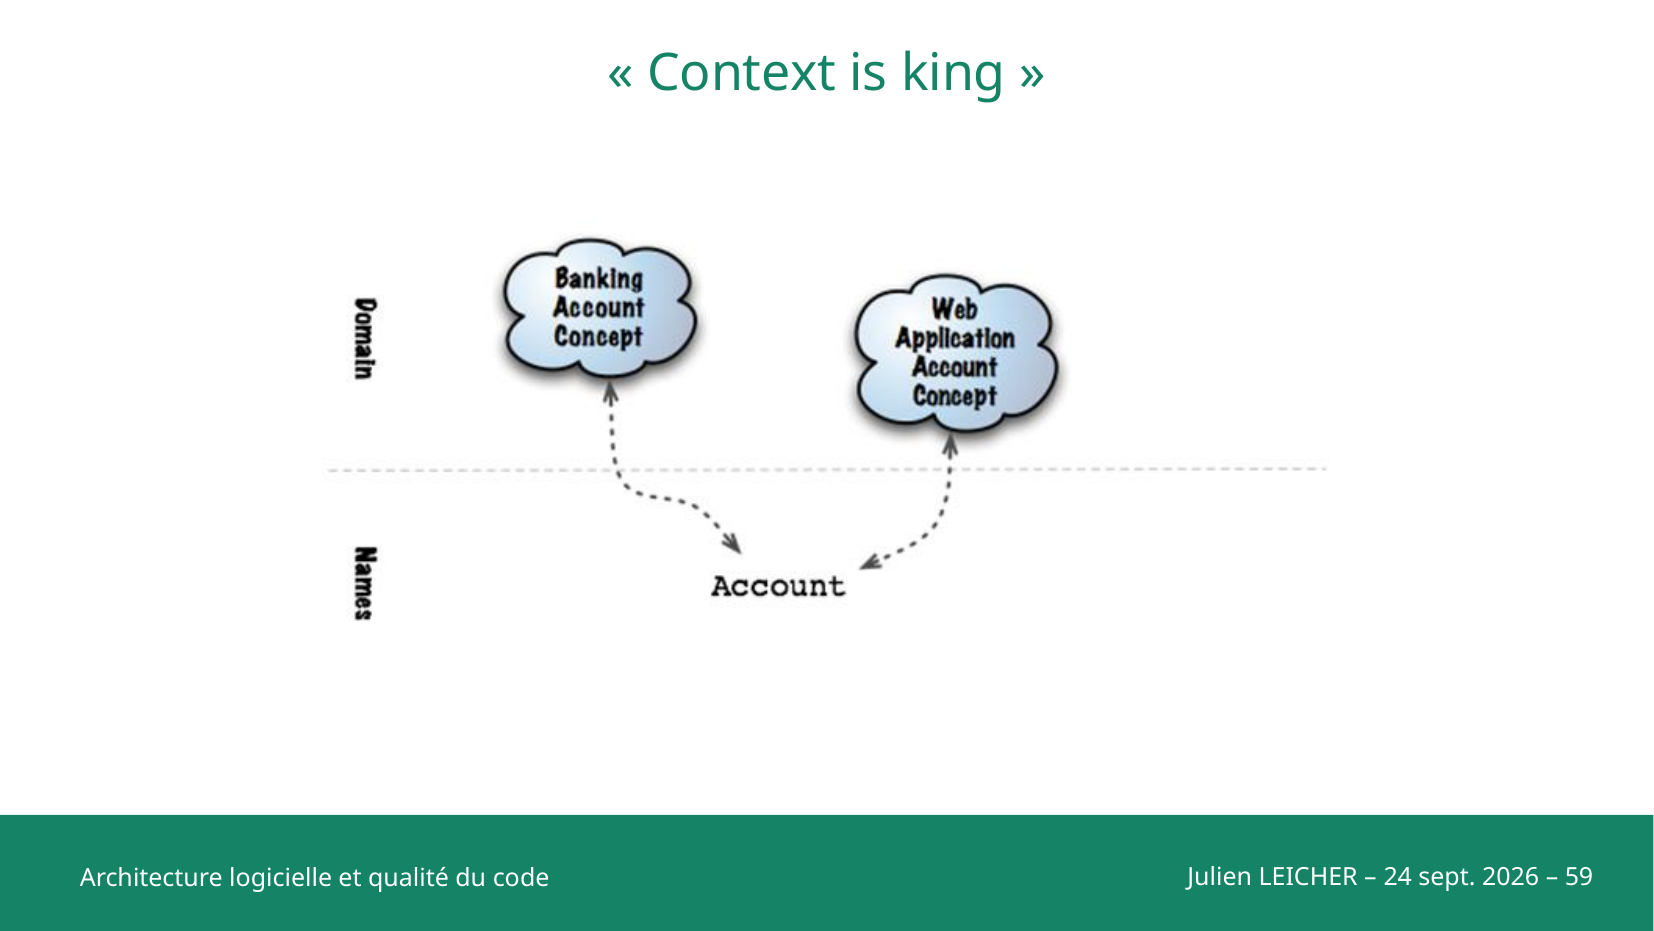

« Context is king »
Julien LEICHER – –
Architecture logicielle et qualité du code